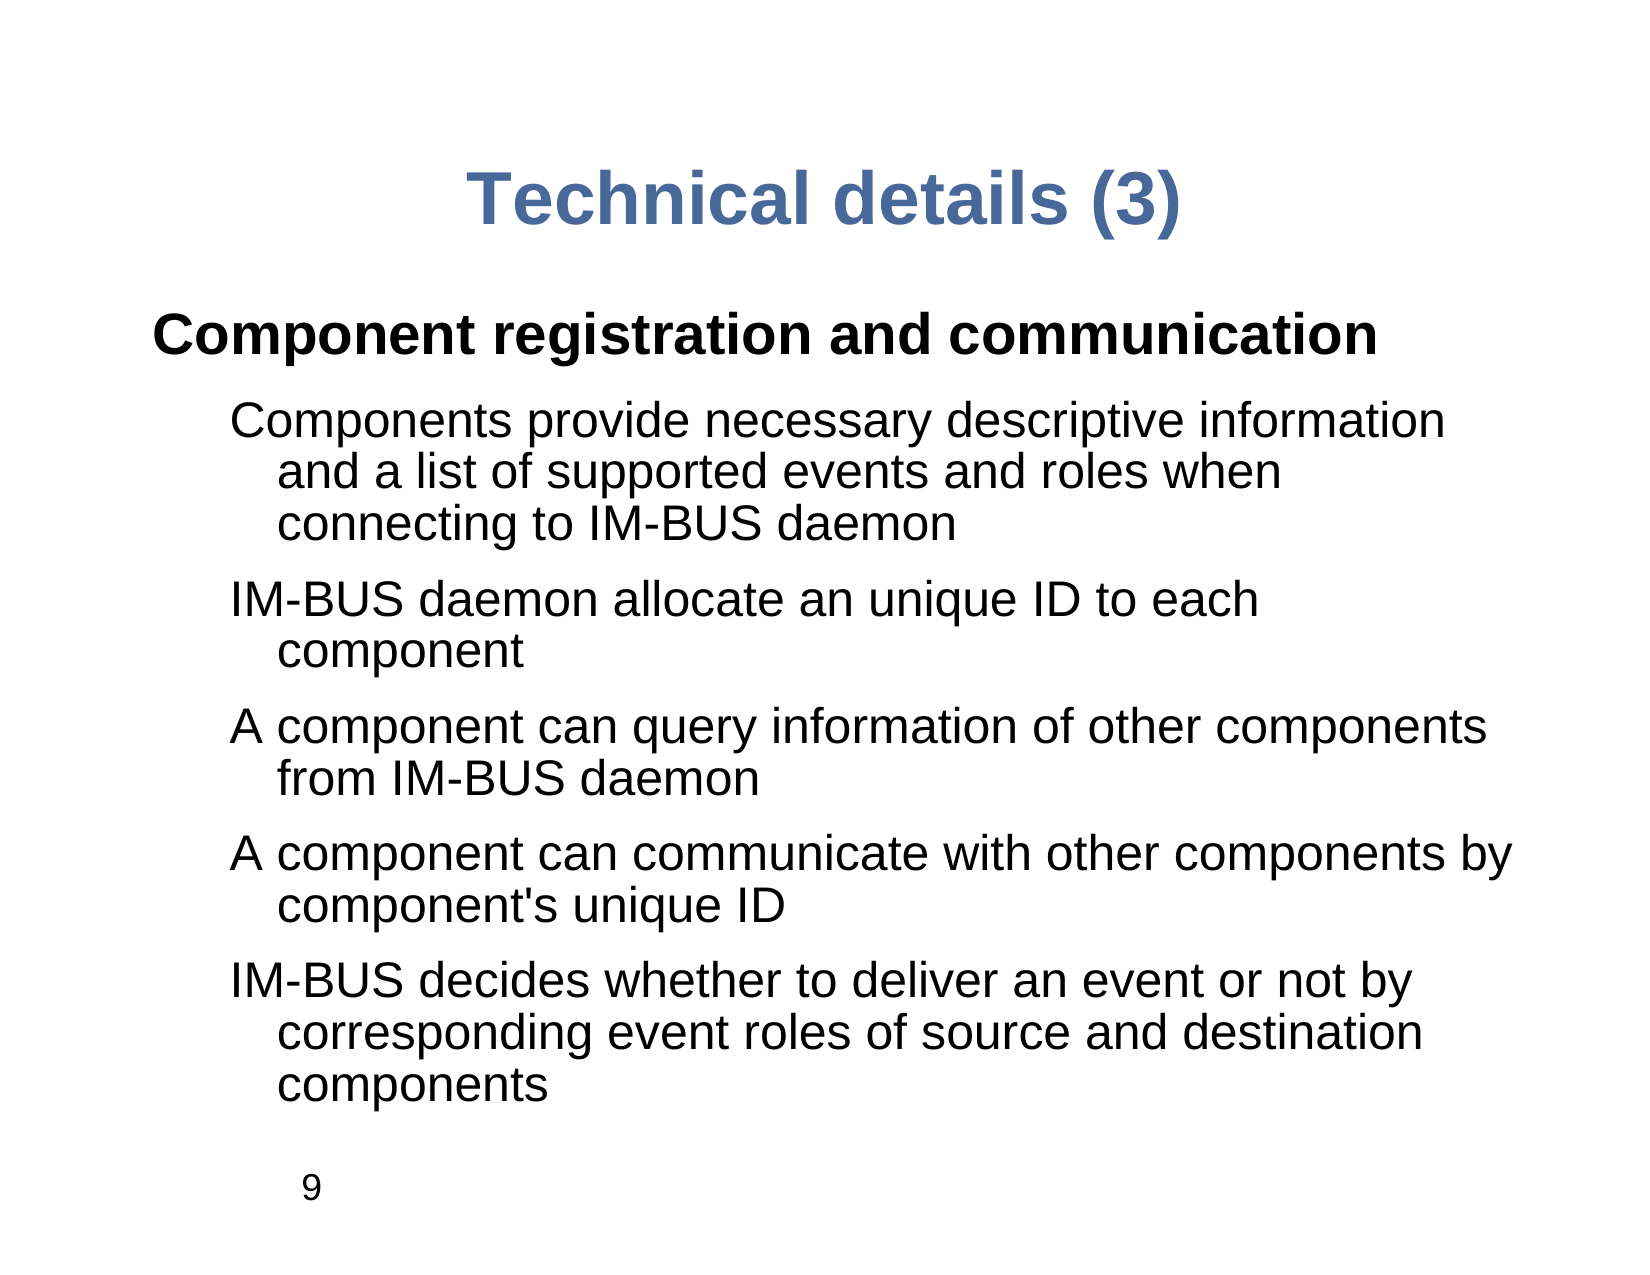

# Technical details (3)
Component registration and communication
Components provide necessary descriptive information and a list of supported events and roles when connecting to IM-BUS daemon
IM-BUS daemon allocate an unique ID to each component
A component can query information of other components from IM-BUS daemon
A component can communicate with other components by component's unique ID
IM-BUS decides whether to deliver an event or not by corresponding event roles of source and destination components